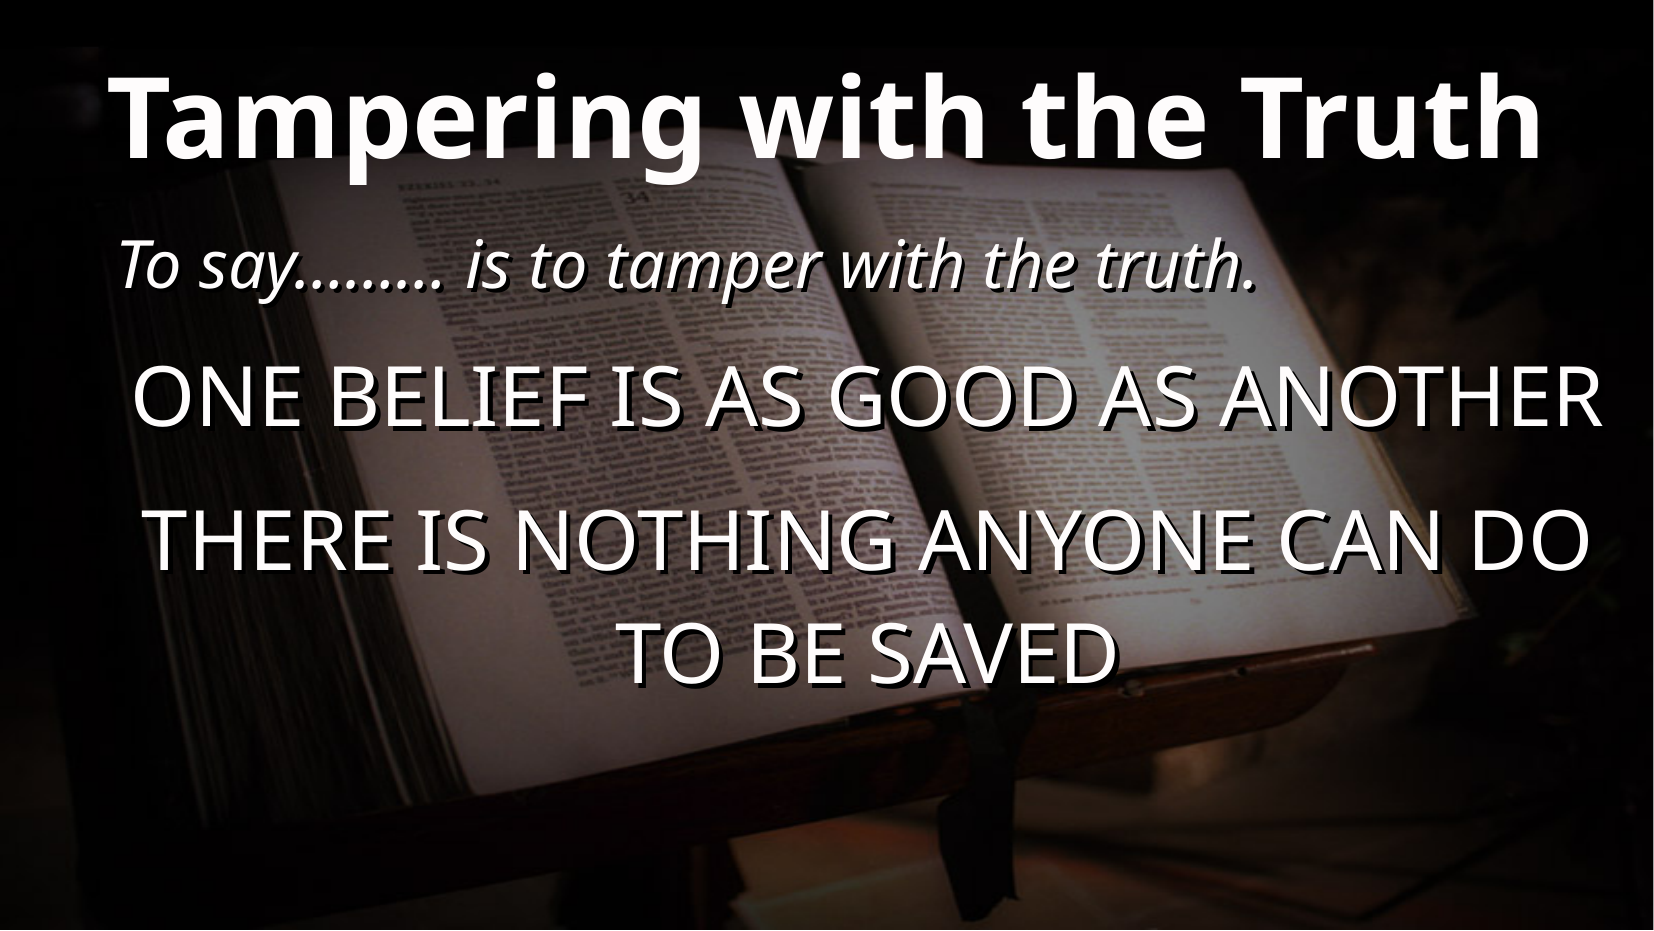

# Tampering with the Truth
To say……… is to tamper with the truth.
ONE BELIEF IS AS GOOD AS ANOTHER
THERE IS NOTHING ANYONE CAN DO TO BE SAVED